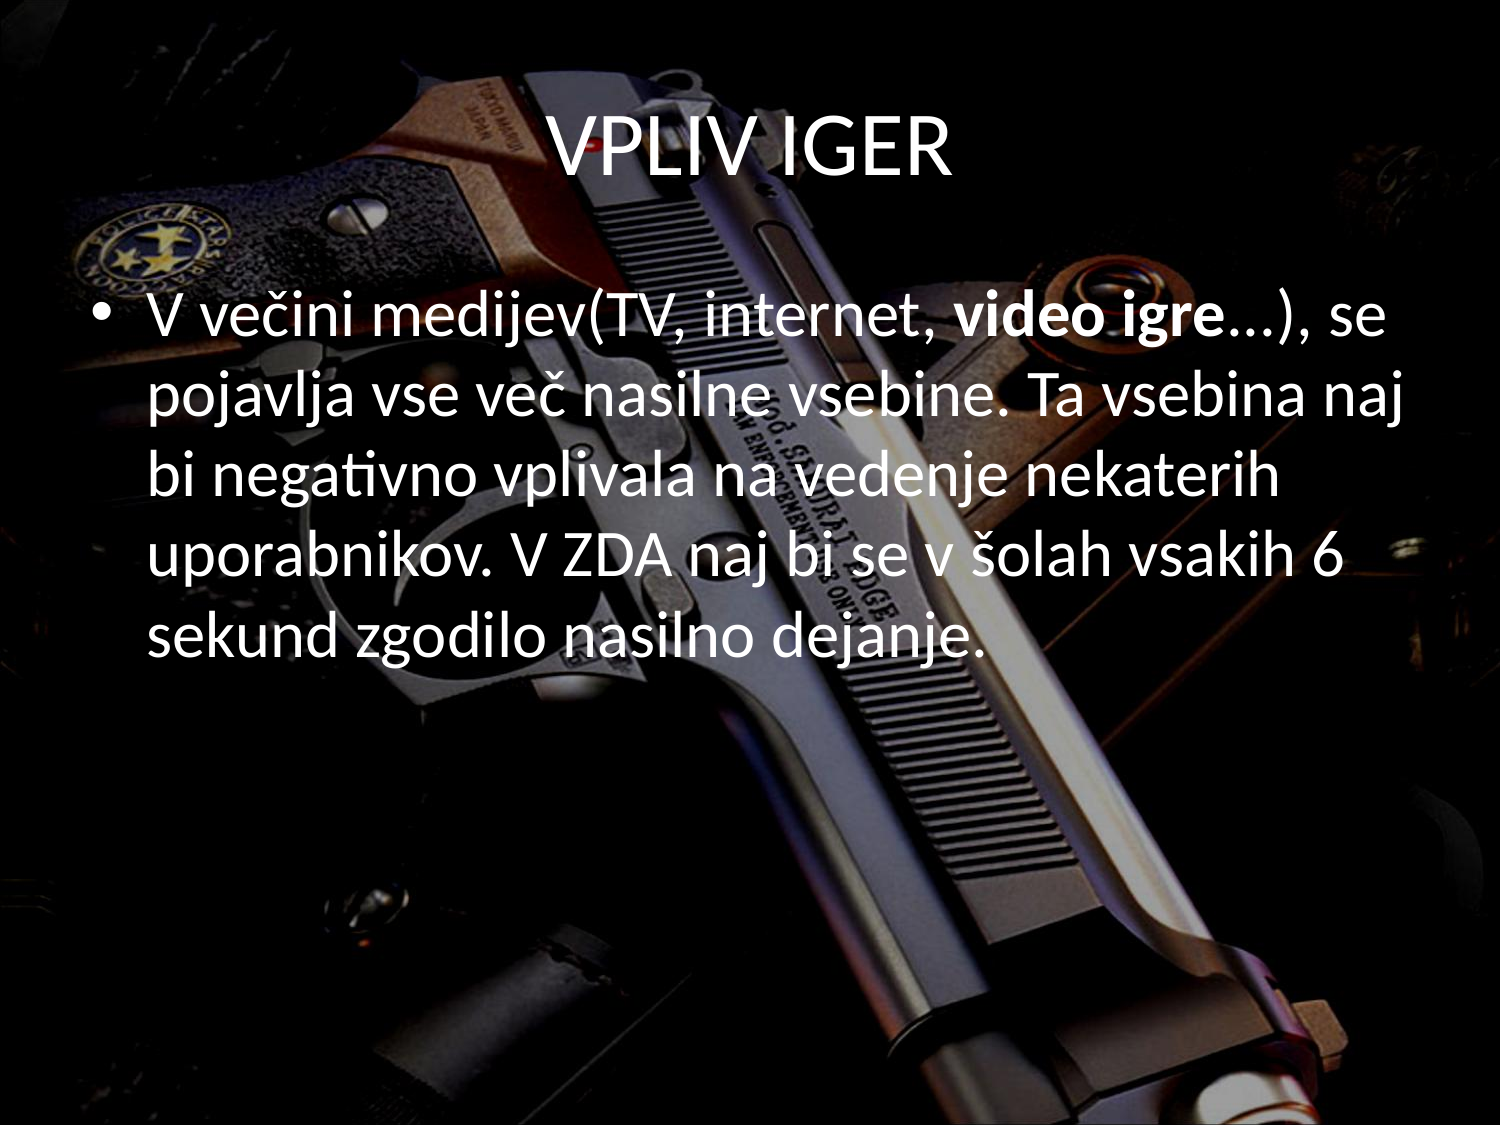

# VPLIV IGER
V večini medijev(TV, internet, video igre...), se pojavlja vse več nasilne vsebine. Ta vsebina naj bi negativno vplivala na vedenje nekaterih uporabnikov. V ZDA naj bi se v šolah vsakih 6 sekund zgodilo nasilno dejanje.